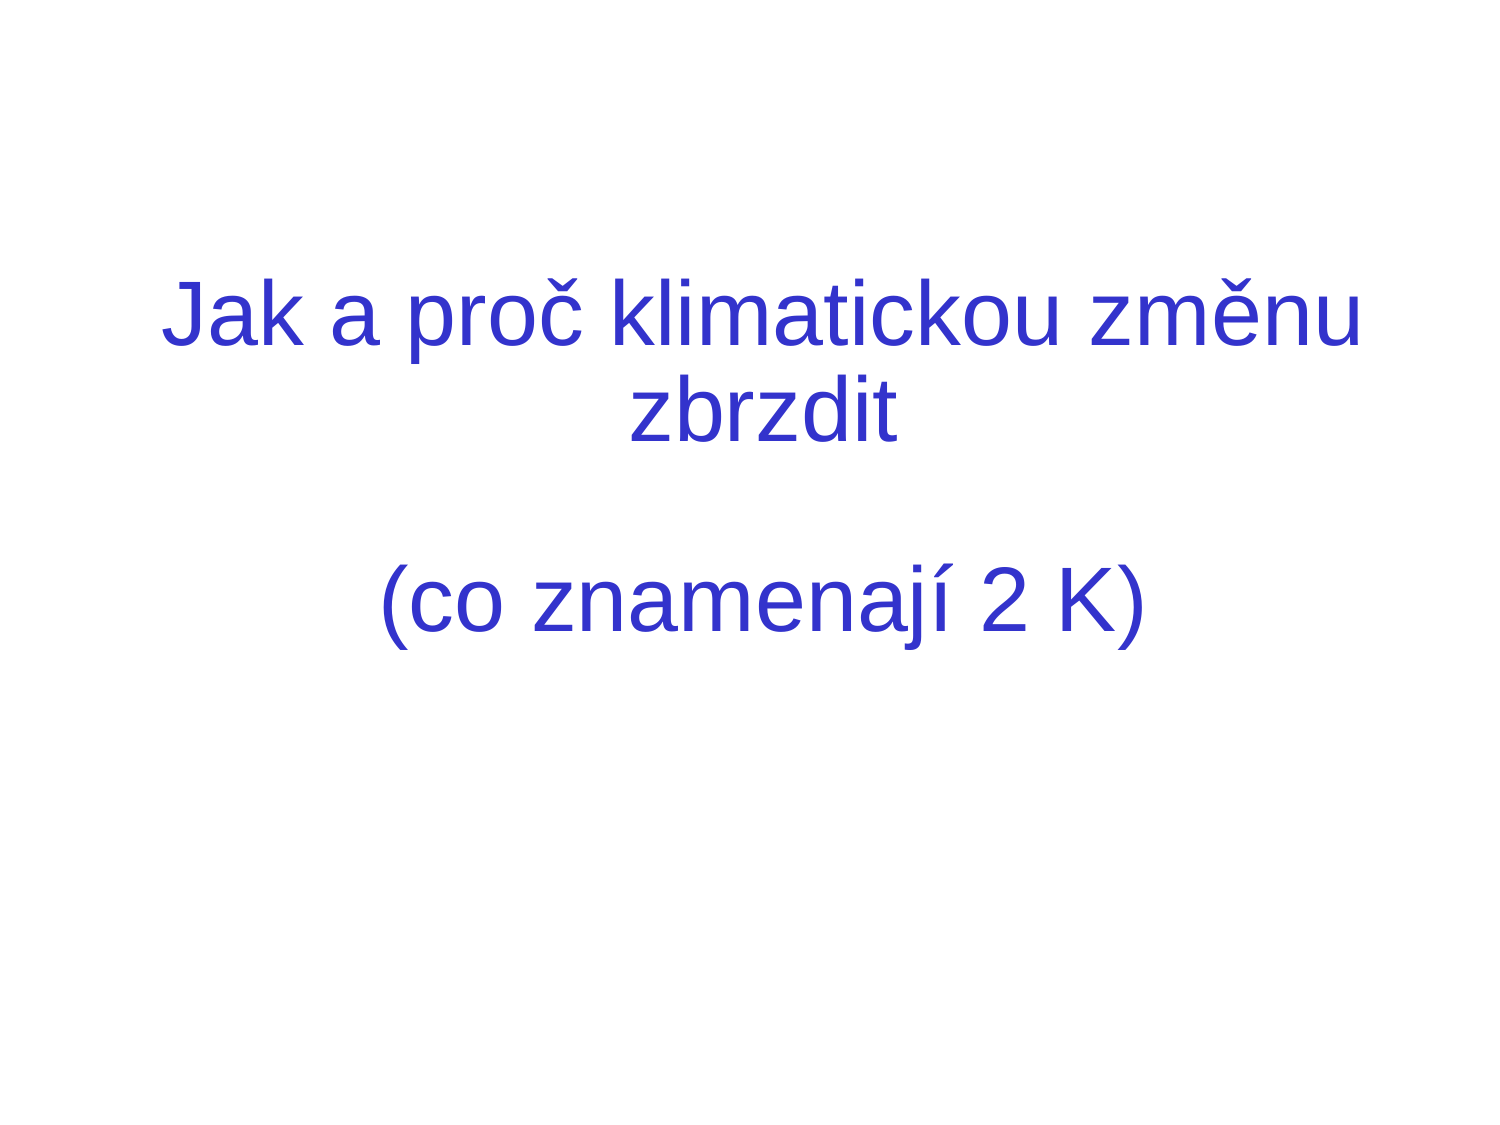

# Jak a proč klimatickou změnu zbrzdit (co znamenají 2 K)